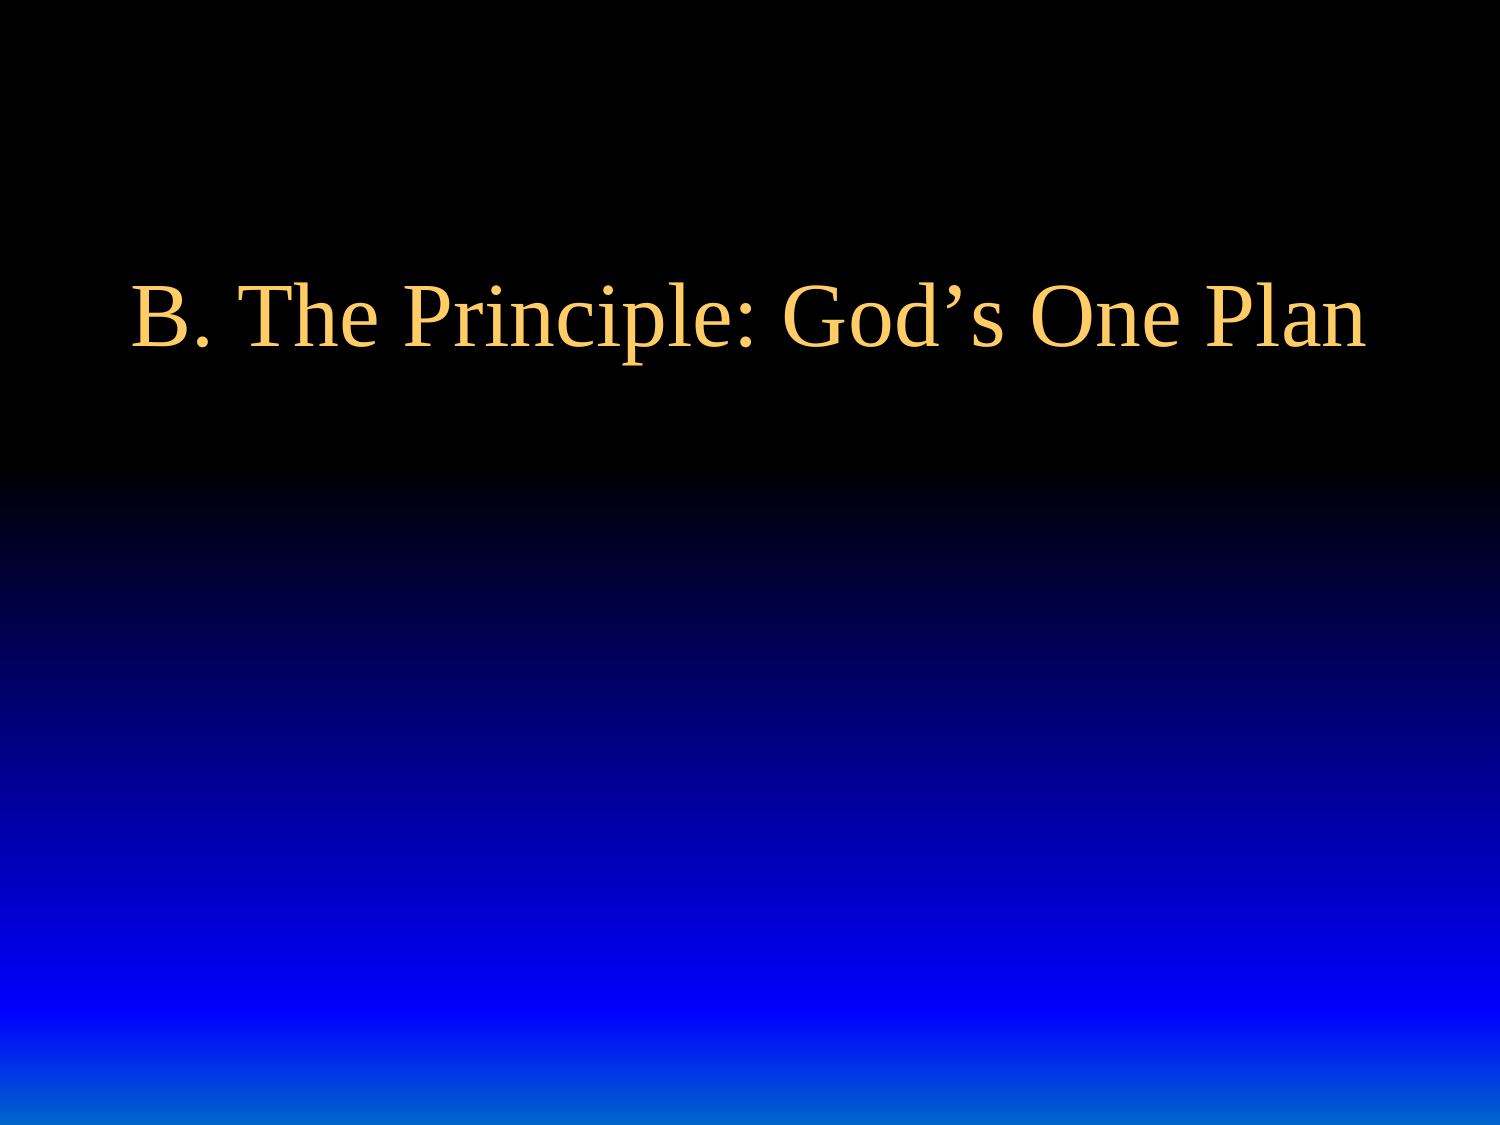

# B. The Principle: God’s One Plan